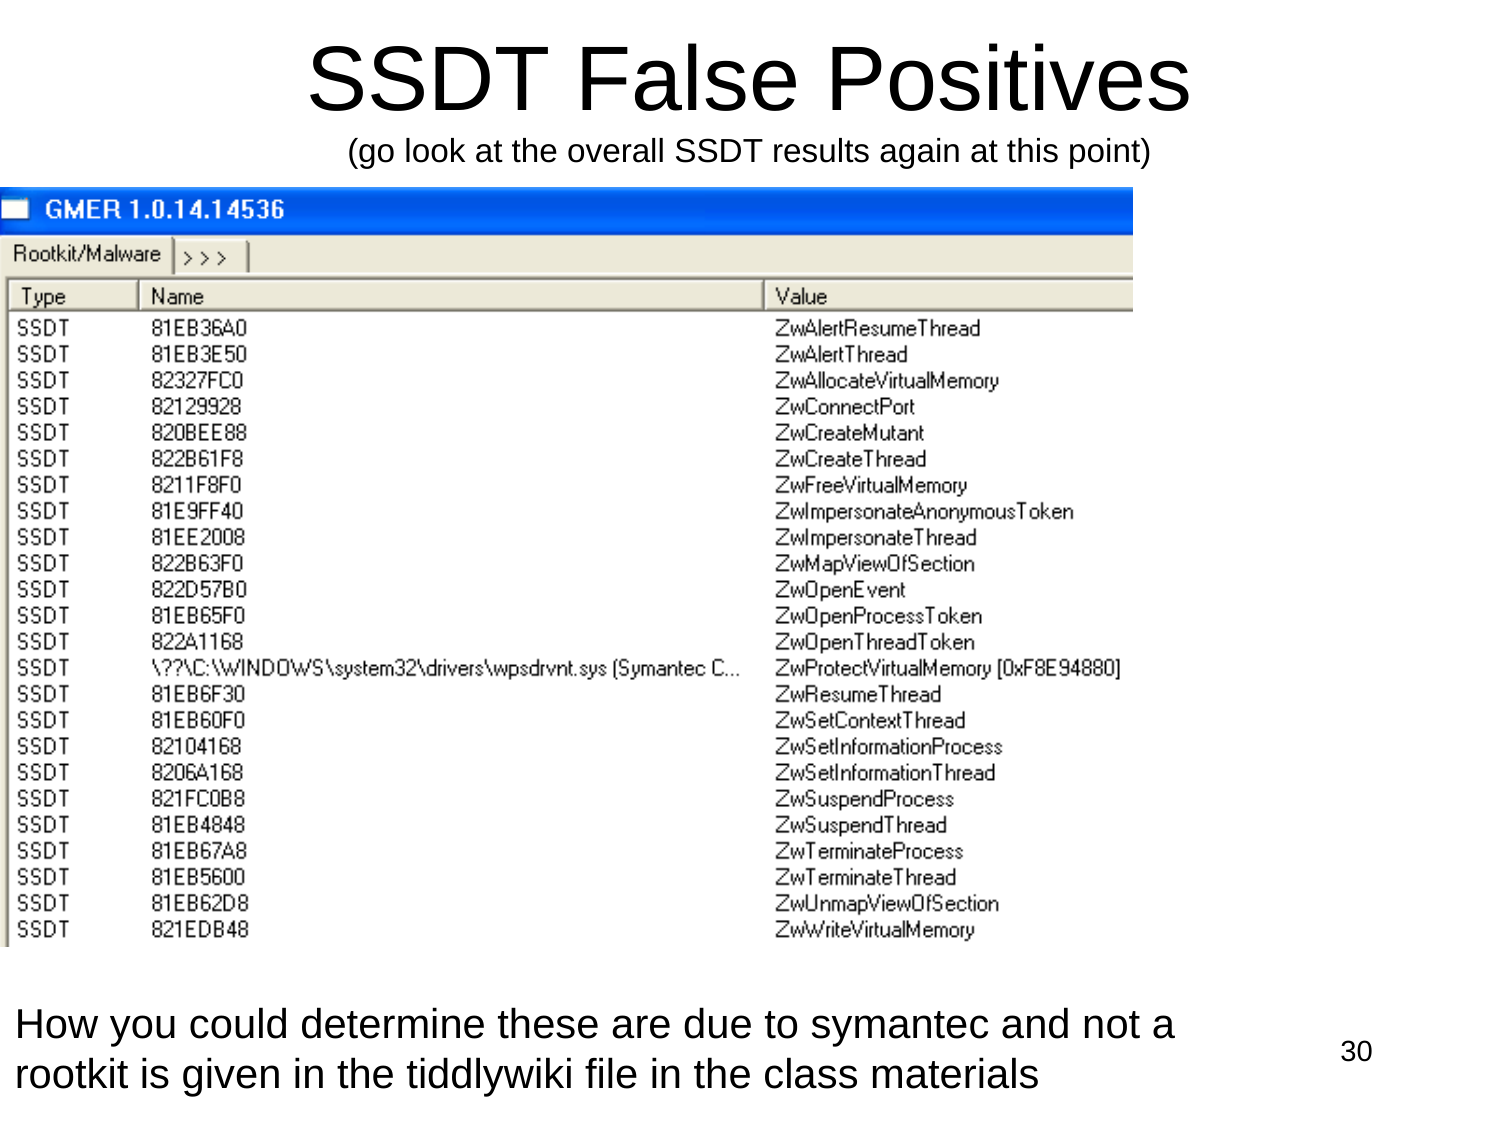

# SSDT False Positives (go look at the overall SSDT results again at this point)
How you could determine these are due to symantec and not a rootkit is given in the tiddlywiki file in the class materials